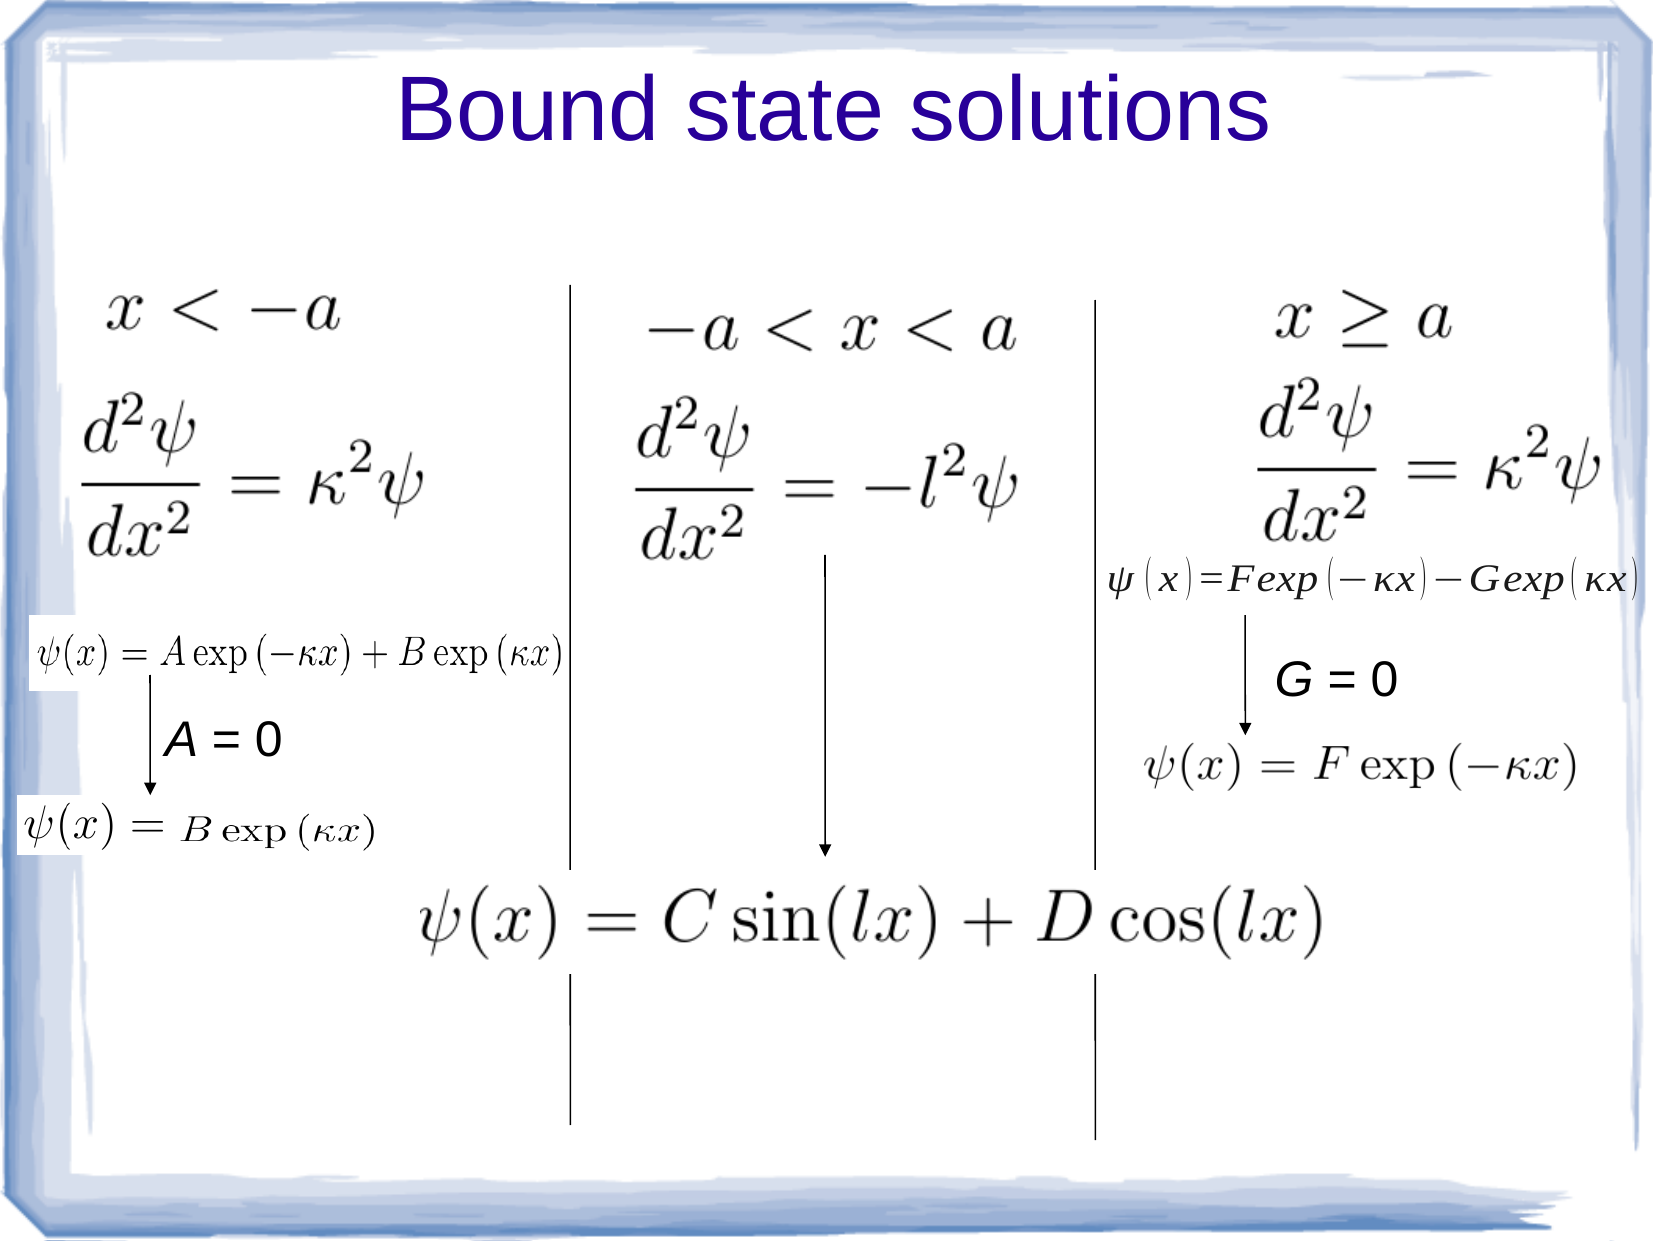

# Bound state solutions
G = 0
A = 0